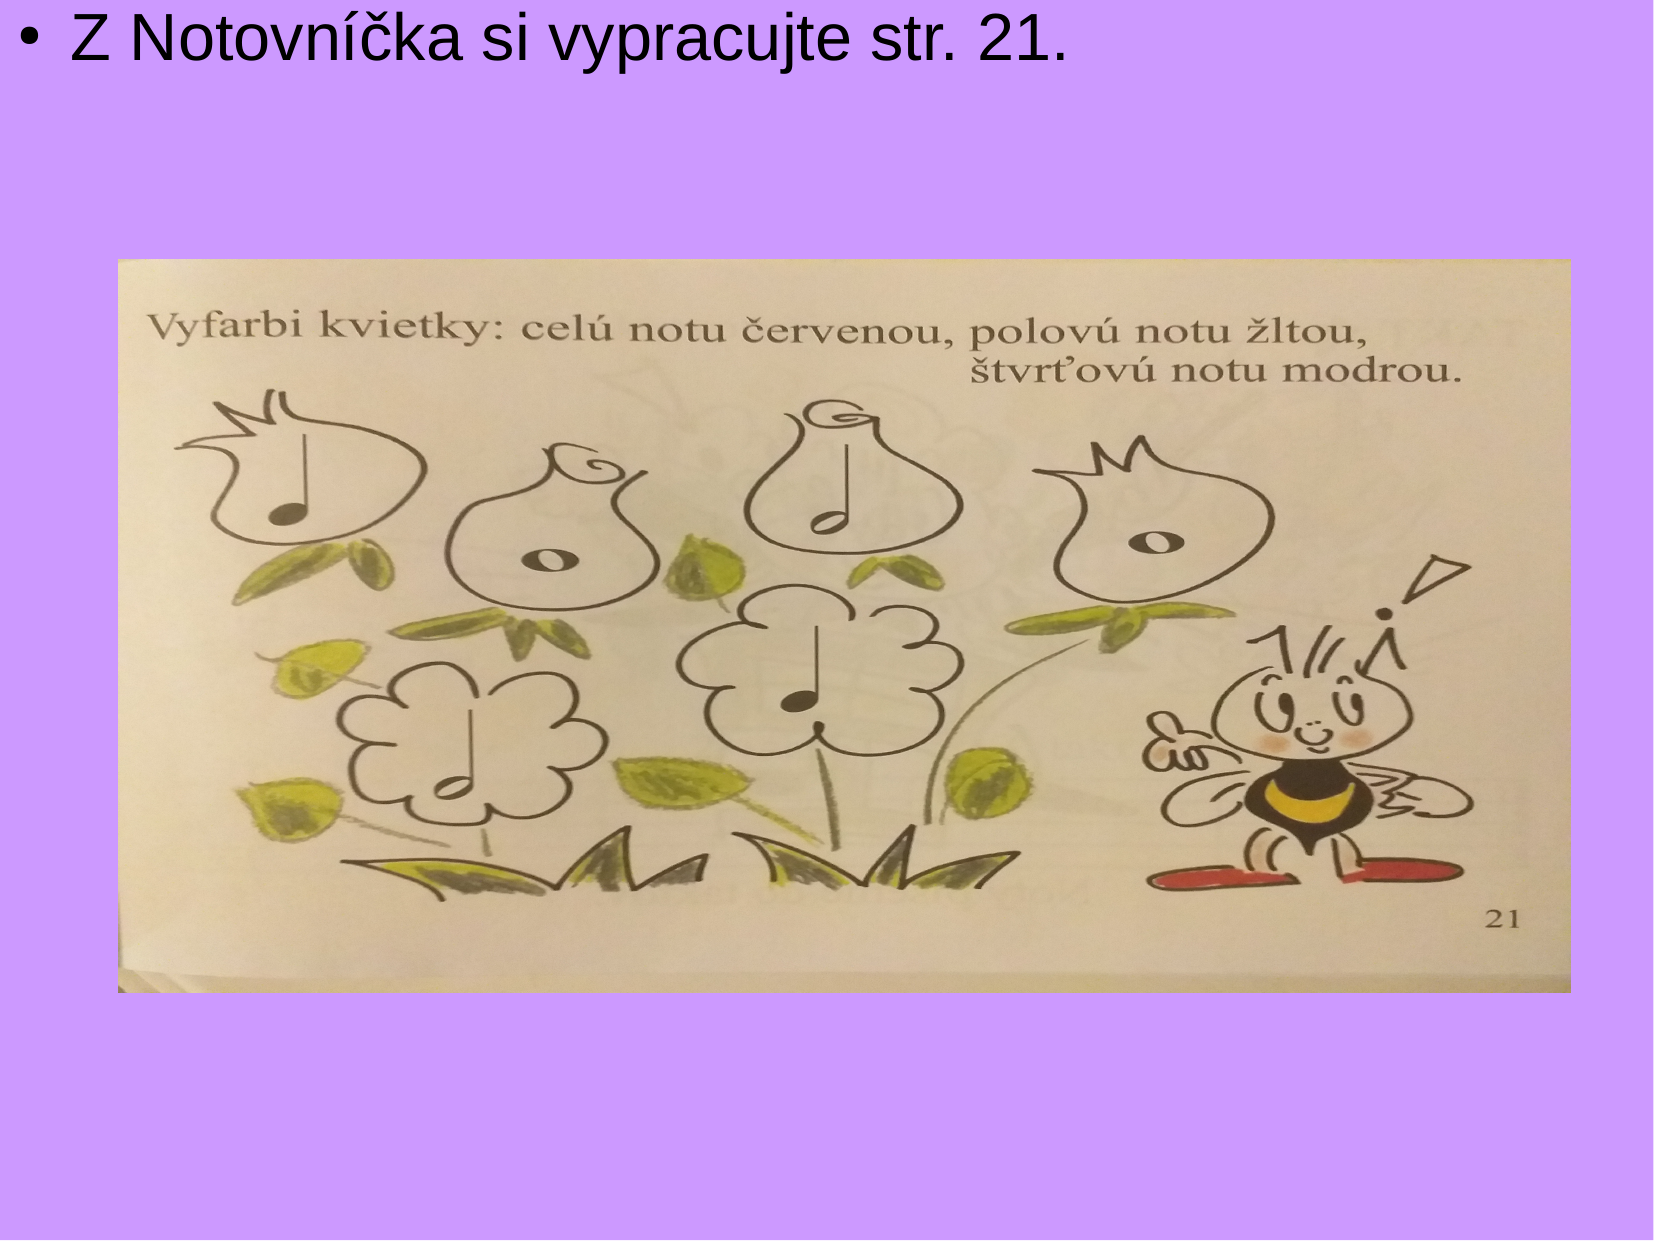

# Z Notovníčka si vypracujte str. 21.